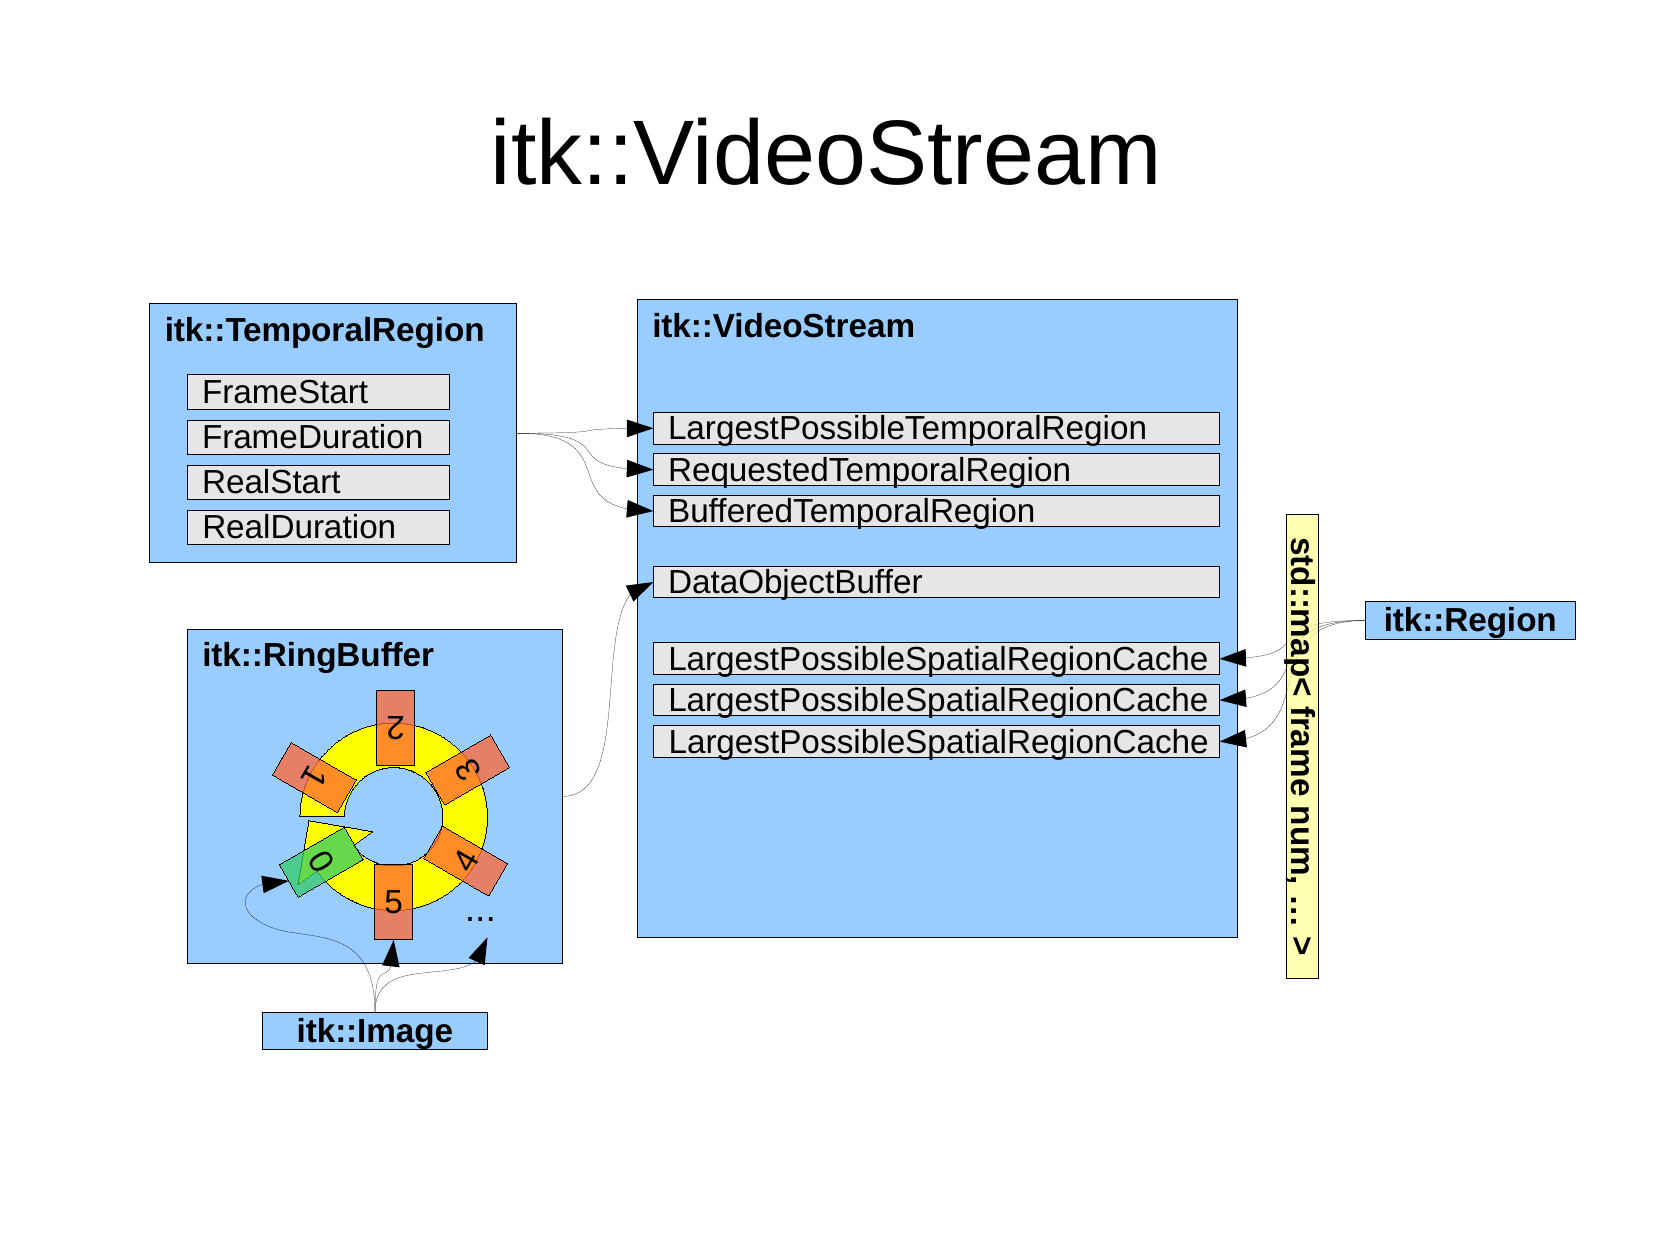

# itk::VideoStream
itk::VideoStream
itk::TemporalRegion
FrameStart
LargestPossibleTemporalRegion
FrameDuration
RequestedTemporalRegion
RealStart
BufferedTemporalRegion
RealDuration
DataObjectBuffer
itk::Region
itk::RingBuffer
LargestPossibleSpatialRegionCache
LargestPossibleSpatialRegionCache
2
LargestPossibleSpatialRegionCache
std::map< frame num, … >
3
1
4
0
5
...
itk::Image